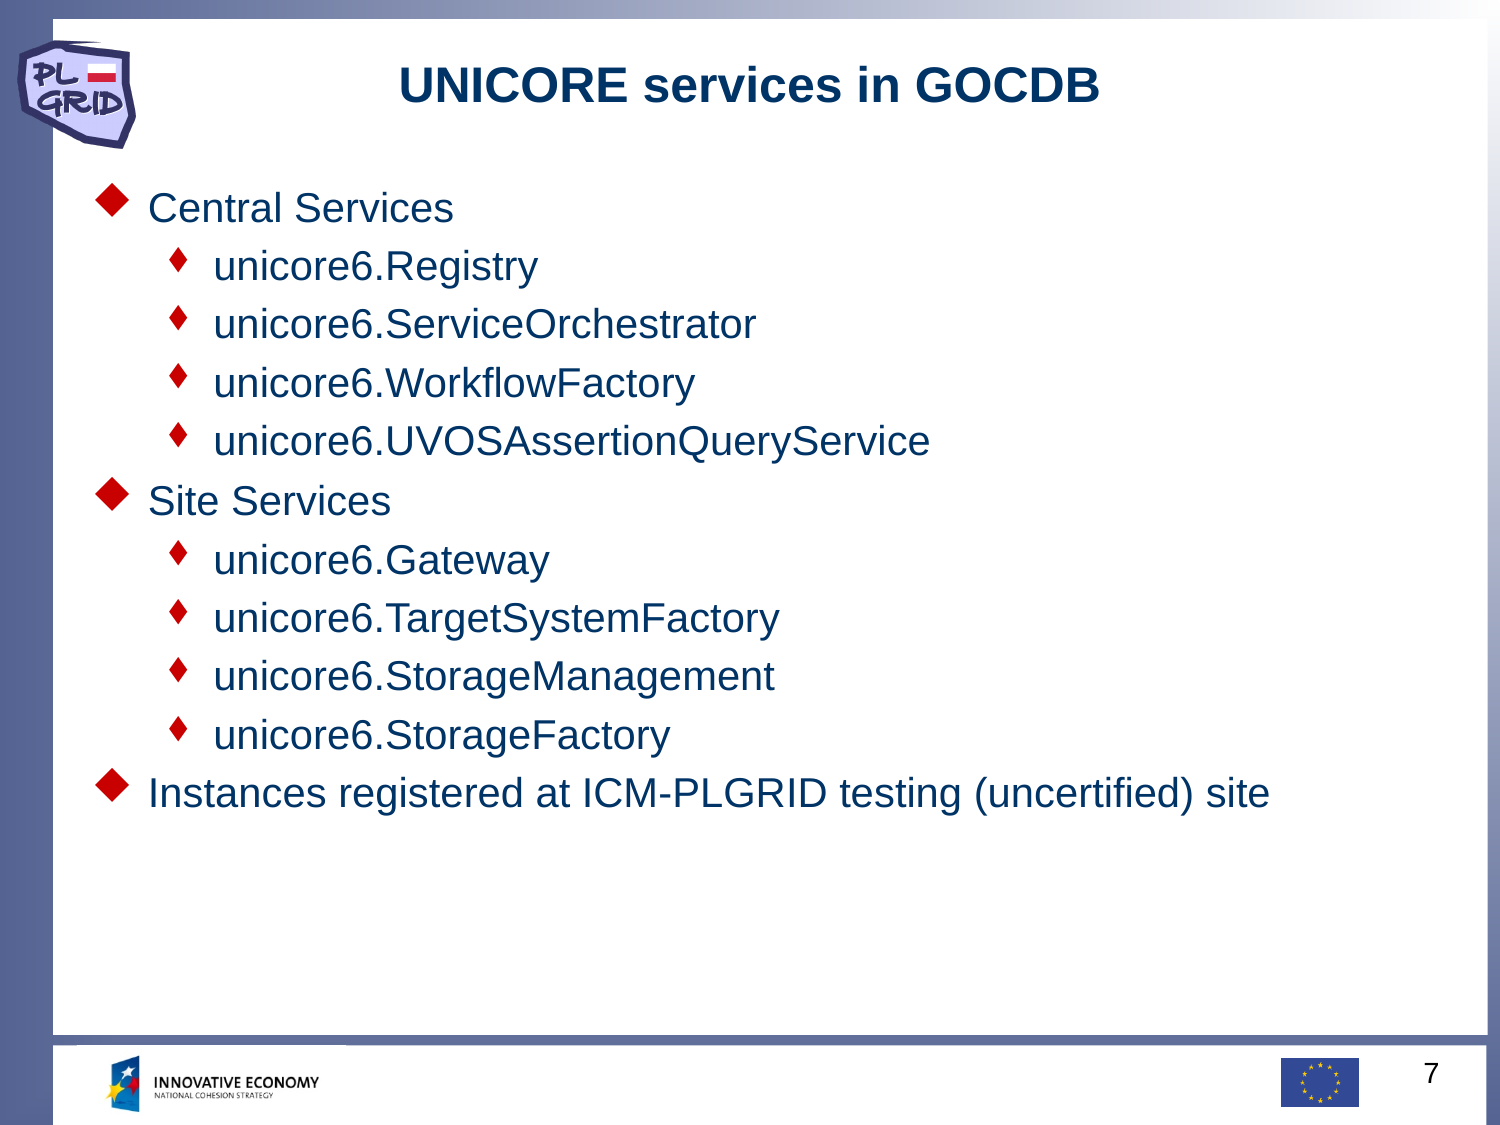

# UNICORE services in GOCDB
Central Services
unicore6.Registry
unicore6.ServiceOrchestrator
unicore6.WorkflowFactory
unicore6.UVOSAssertionQueryService
Site Services
unicore6.Gateway
unicore6.TargetSystemFactory
unicore6.StorageManagement
unicore6.StorageFactory
Instances registered at ICM-PLGRID testing (uncertified) site